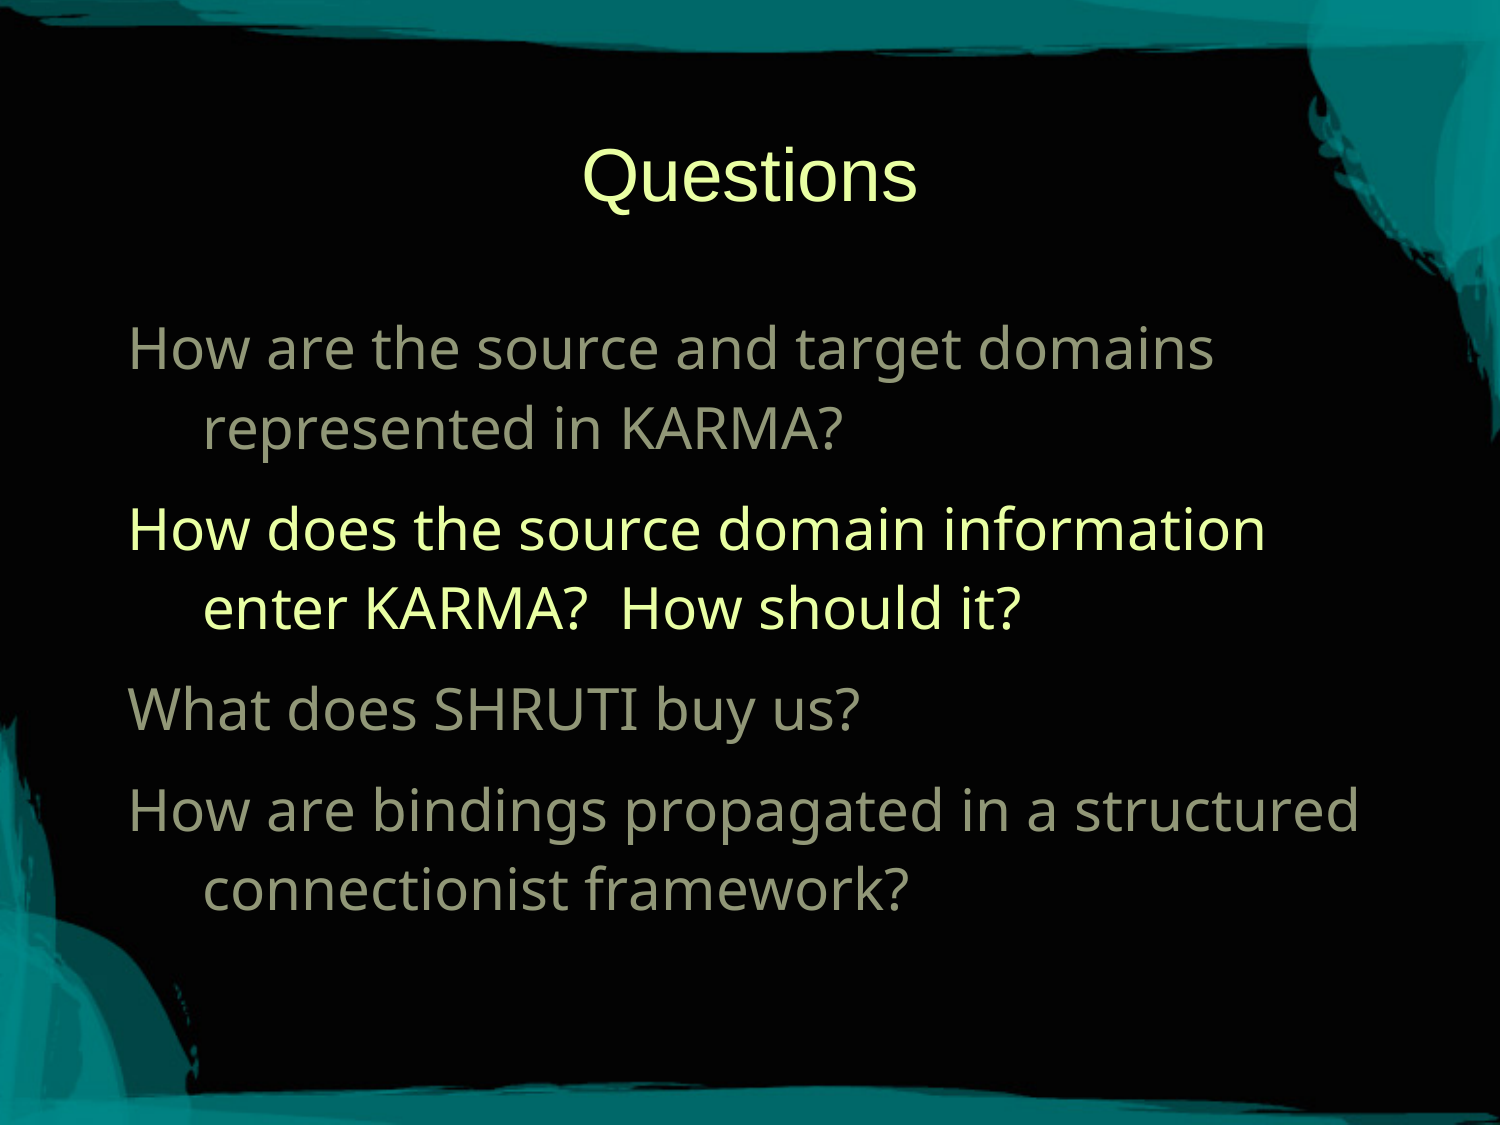

# Questions
How are the source and target domains represented in KARMA?
How does the source domain information enter KARMA? How should it?
What does SHRUTI buy us?
How are bindings propagated in a structured connectionist framework?